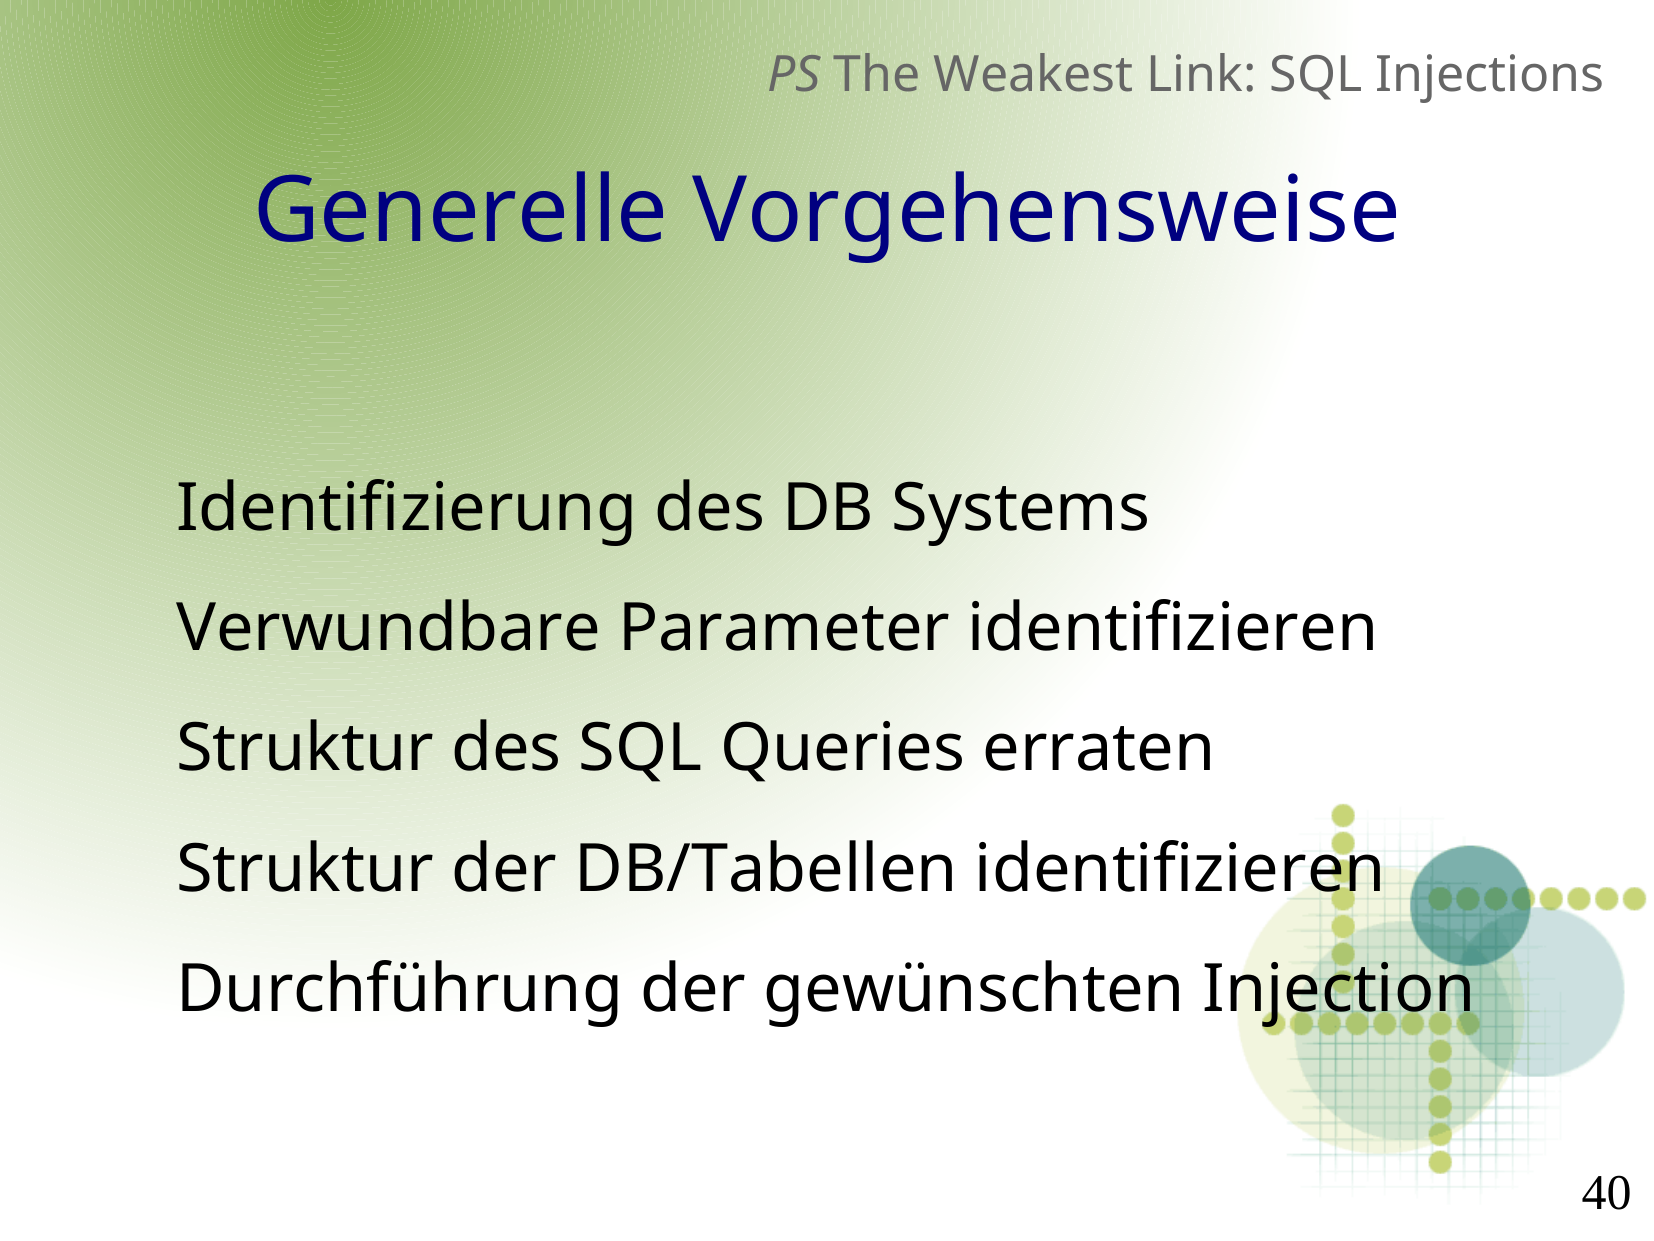

# Generelle Vorgehensweise
 Identifizierung des DB Systems
 Verwundbare Parameter identifizieren
 Struktur des SQL Queries erraten
 Struktur der DB/Tabellen identifizieren
 Durchführung der gewünschten Injection